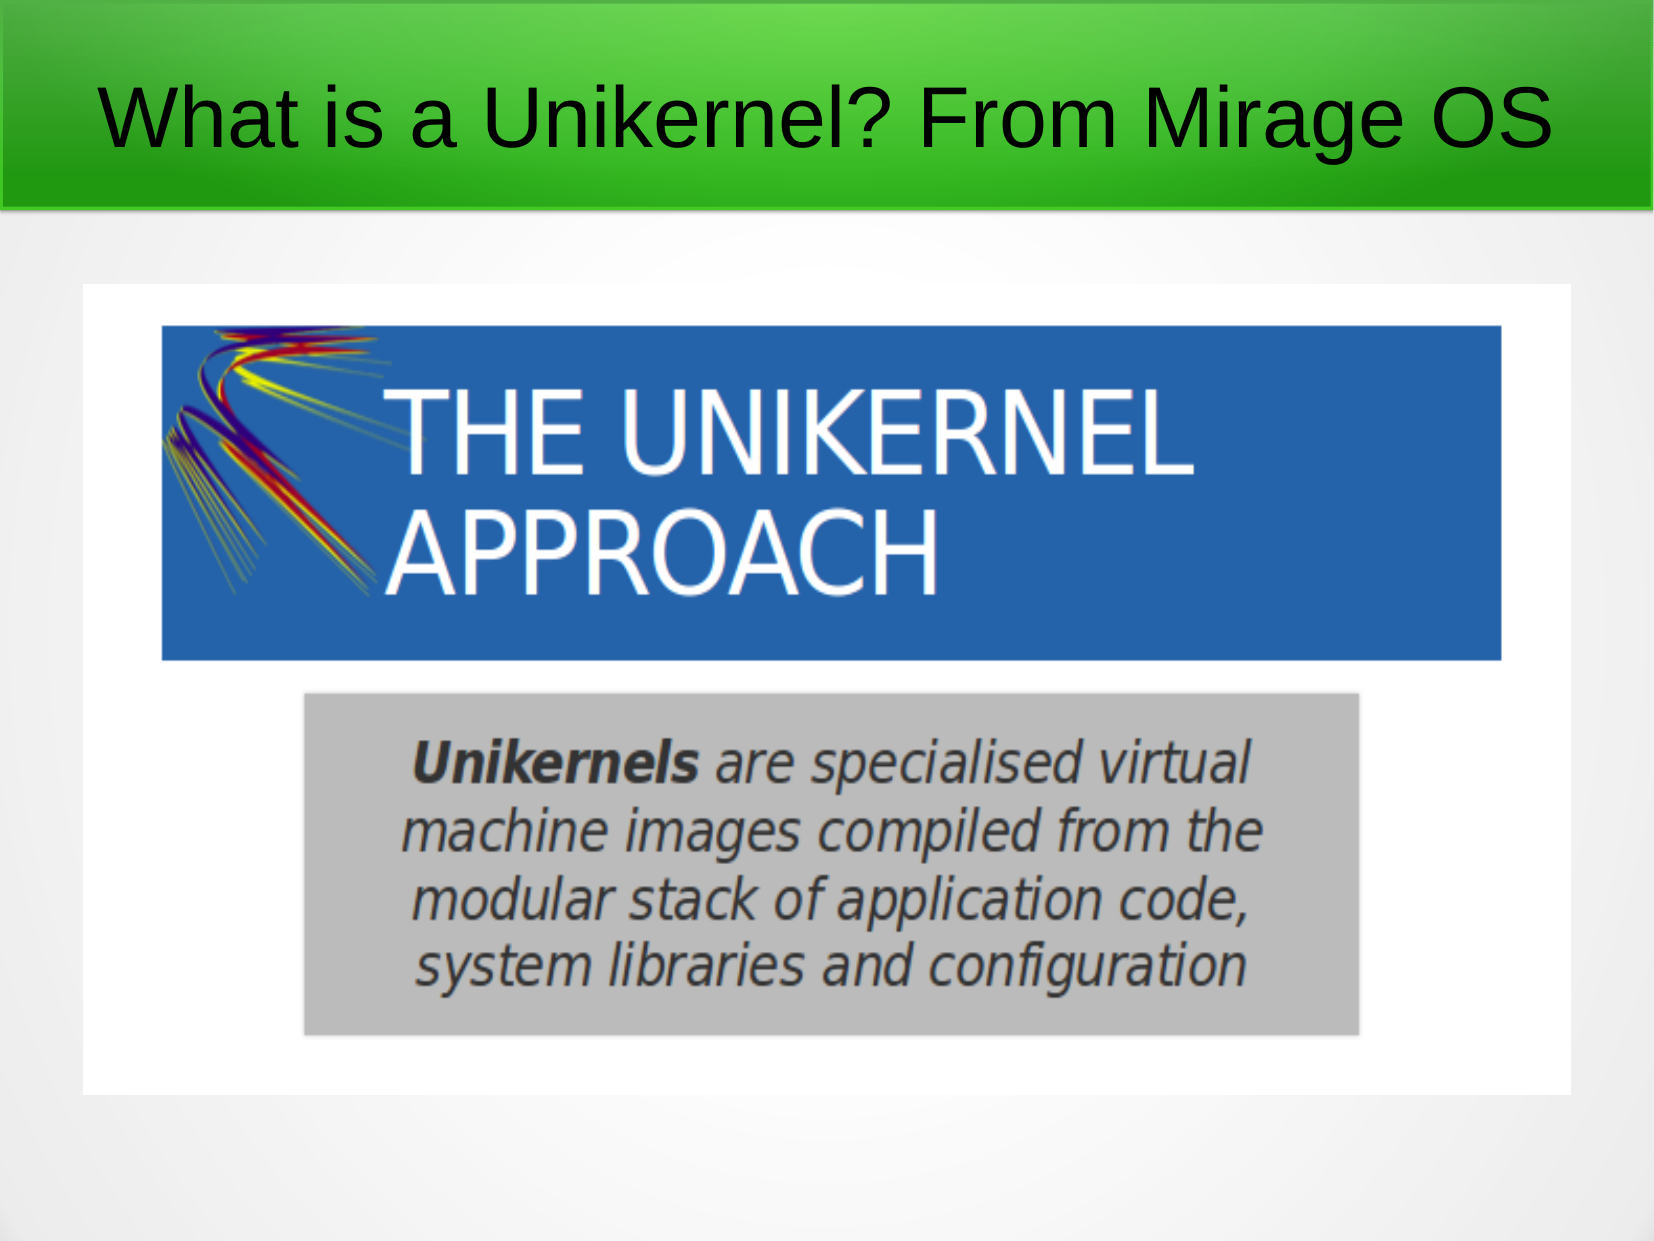

# What is a Unikernel? From Mirage OS